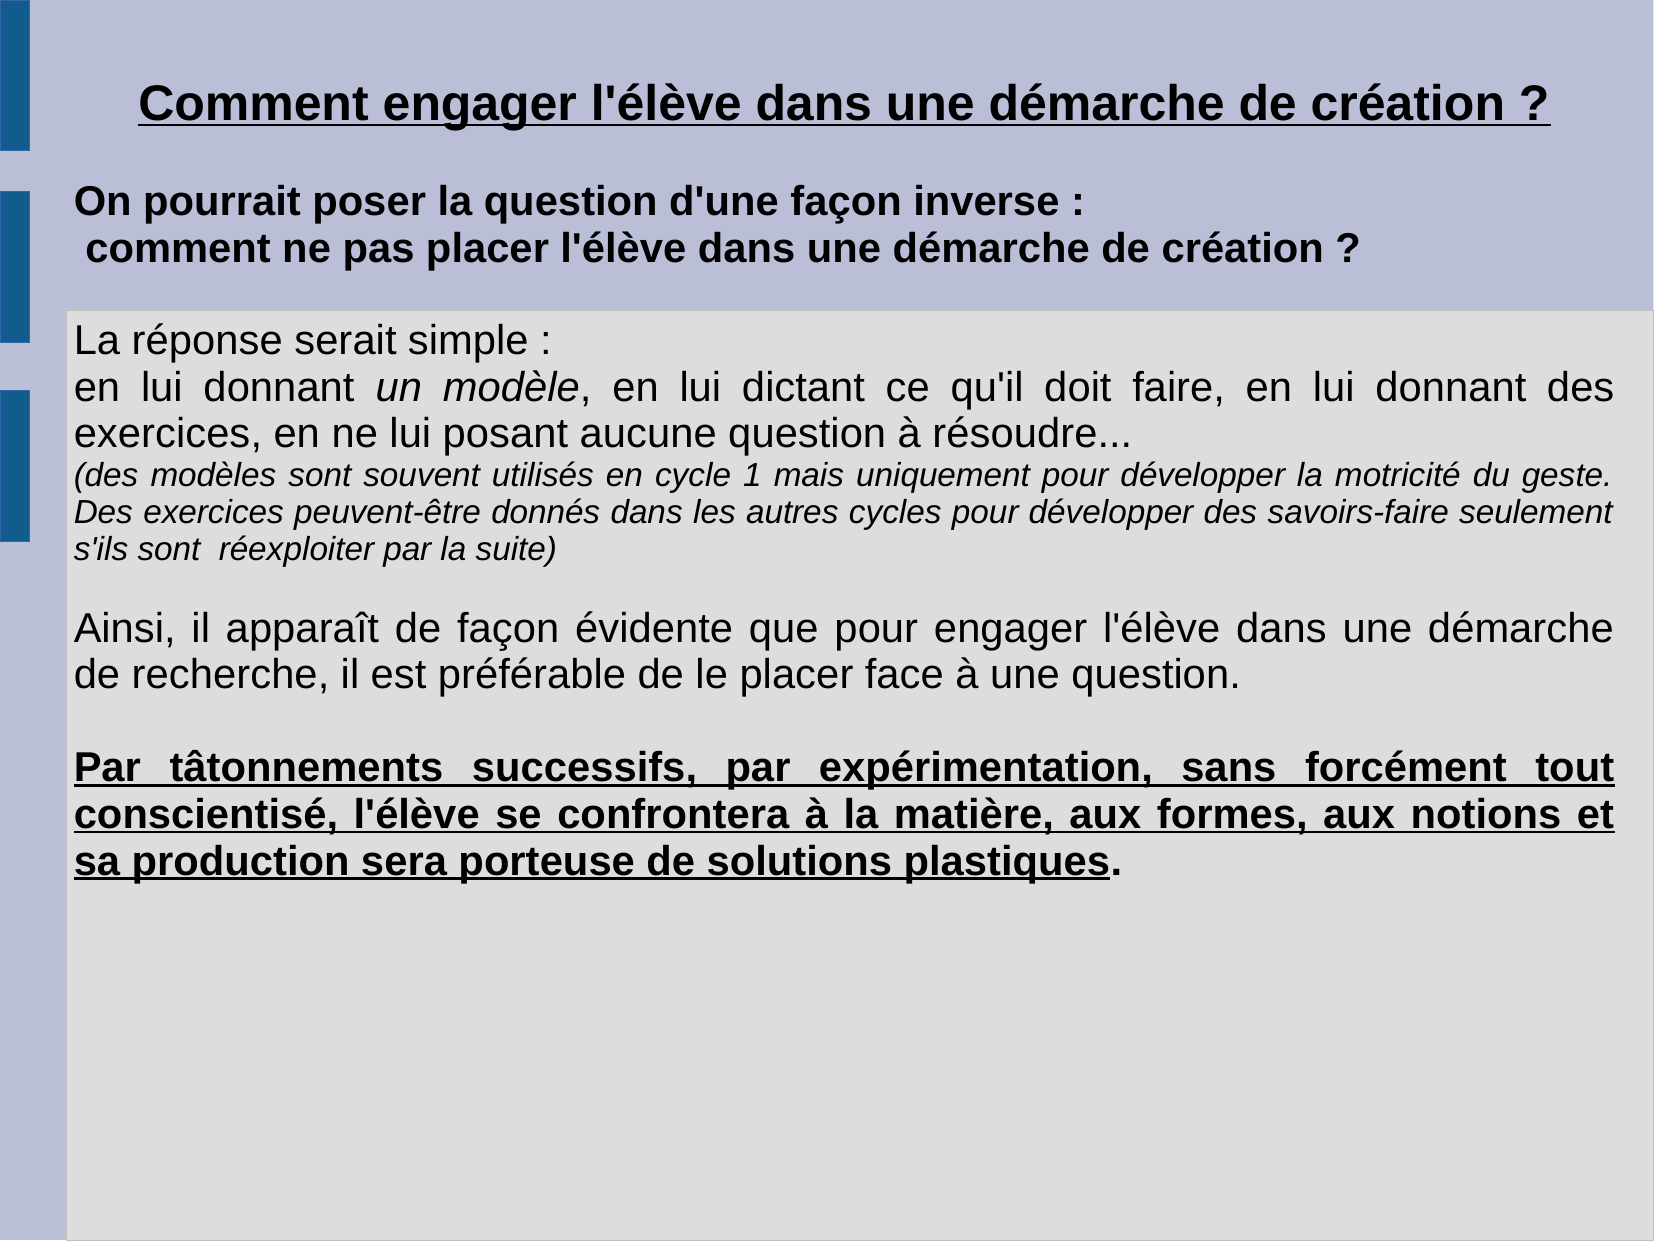

Comment engager l'élève dans une démarche de création ?
On pourrait poser la question d'une façon inverse :
 comment ne pas placer l'élève dans une démarche de création ?
La réponse serait simple :
en lui donnant un modèle, en lui dictant ce qu'il doit faire, en lui donnant des exercices, en ne lui posant aucune question à résoudre...
(des modèles sont souvent utilisés en cycle 1 mais uniquement pour développer la motricité du geste. Des exercices peuvent-être donnés dans les autres cycles pour développer des savoirs-faire seulement s'ils sont réexploiter par la suite)
Ainsi, il apparaît de façon évidente que pour engager l'élève dans une démarche de recherche, il est préférable de le placer face à une question.
Par tâtonnements successifs, par expérimentation, sans forcément tout conscientisé, l'élève se confrontera à la matière, aux formes, aux notions et sa production sera porteuse de solutions plastiques.